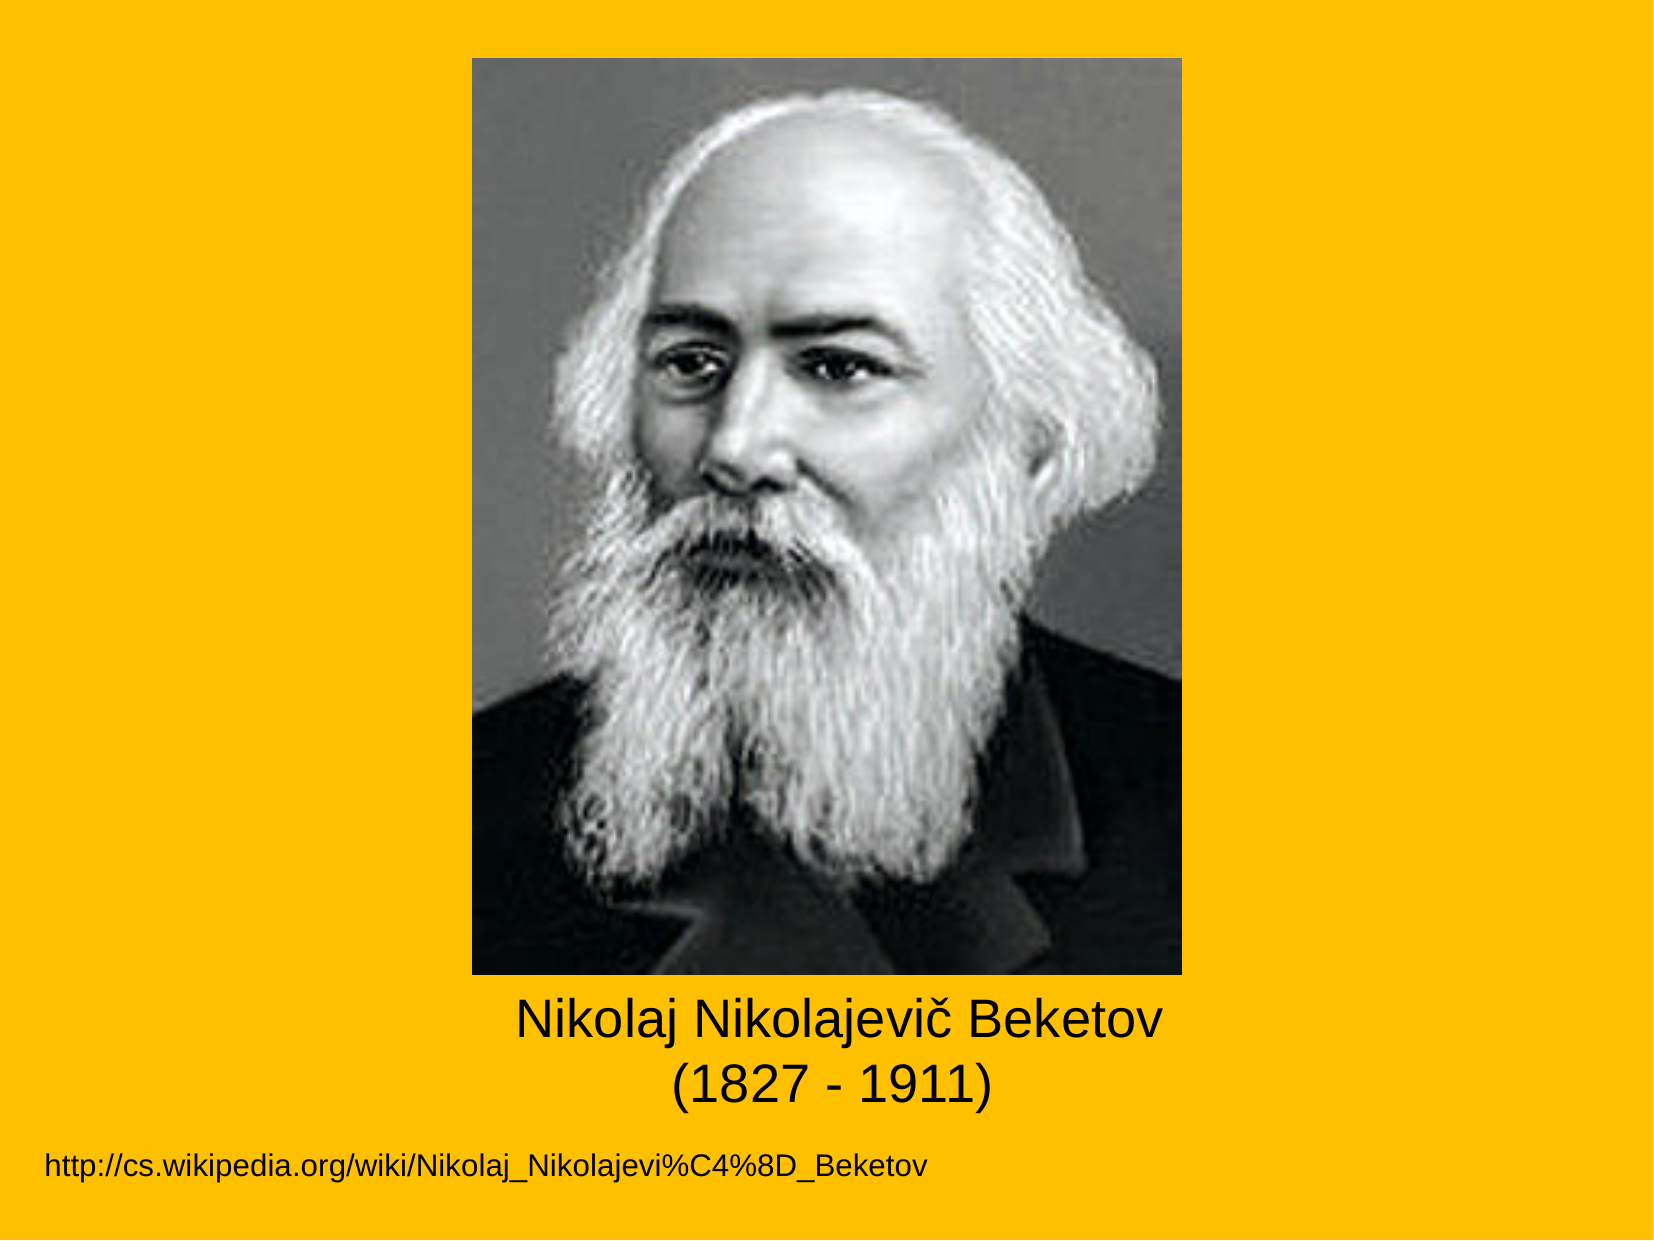

# Nikolaj Nikolajevič Beketov (1827 - 1911)
http://cs.wikipedia.org/wiki/Nikolaj_Nikolajevi%C4%8D_Beketov